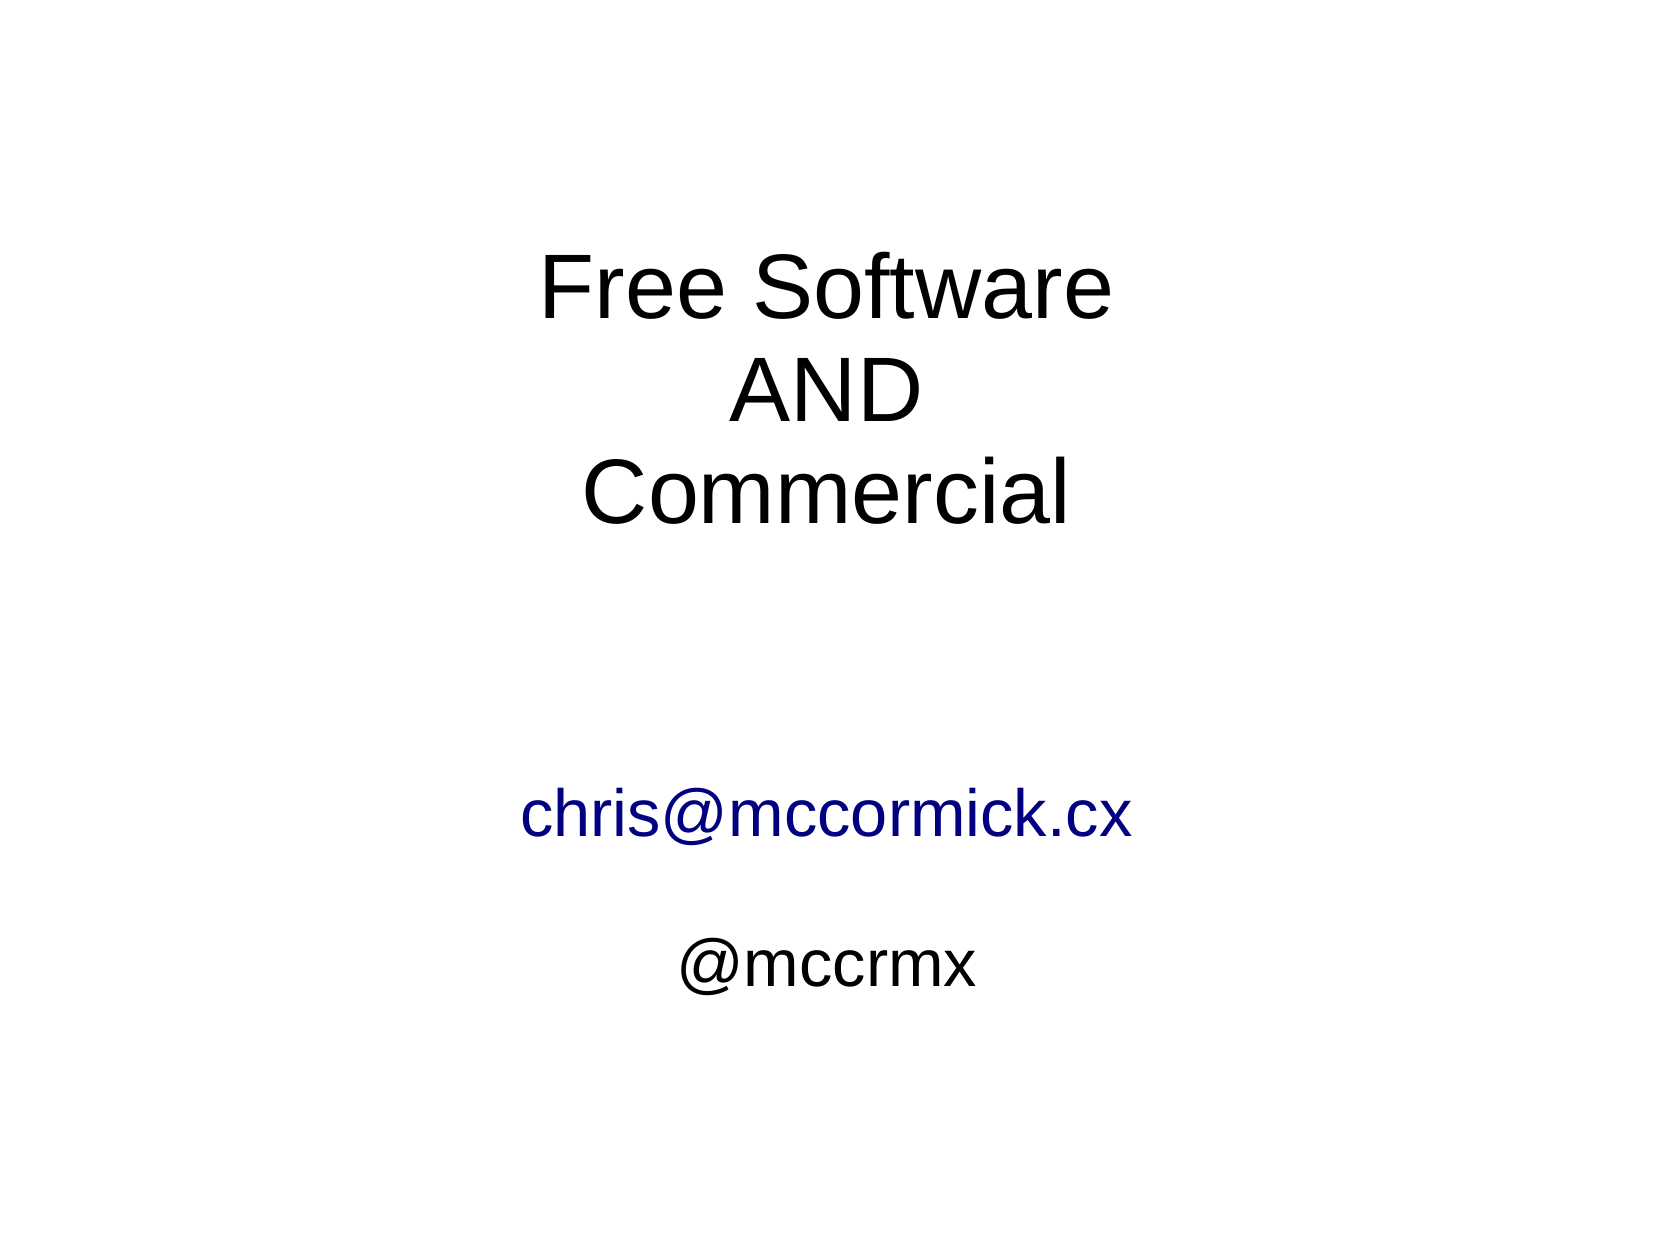

# Free Software AND Commercial
chris@mccormick.cx
@mccrmx